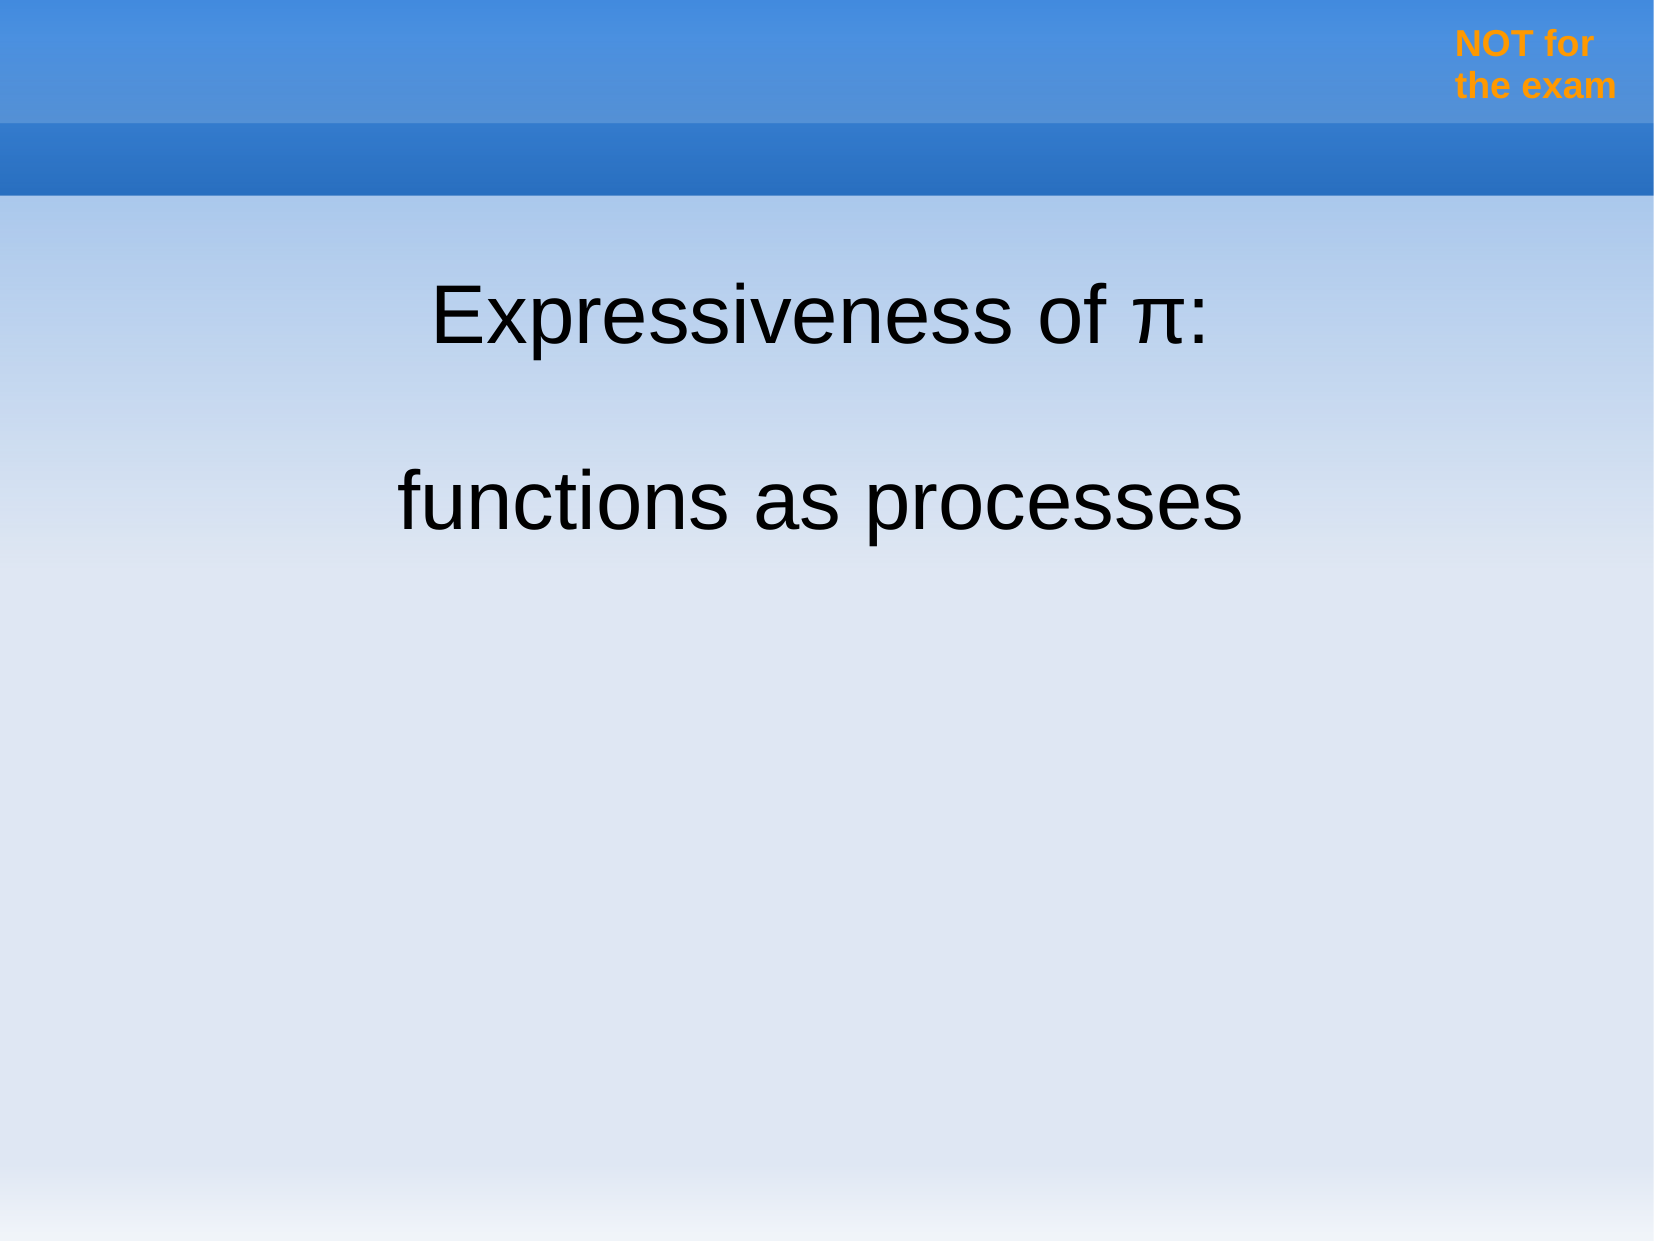

# Expressiveness of π:
functions as processes
NOT for
the exam